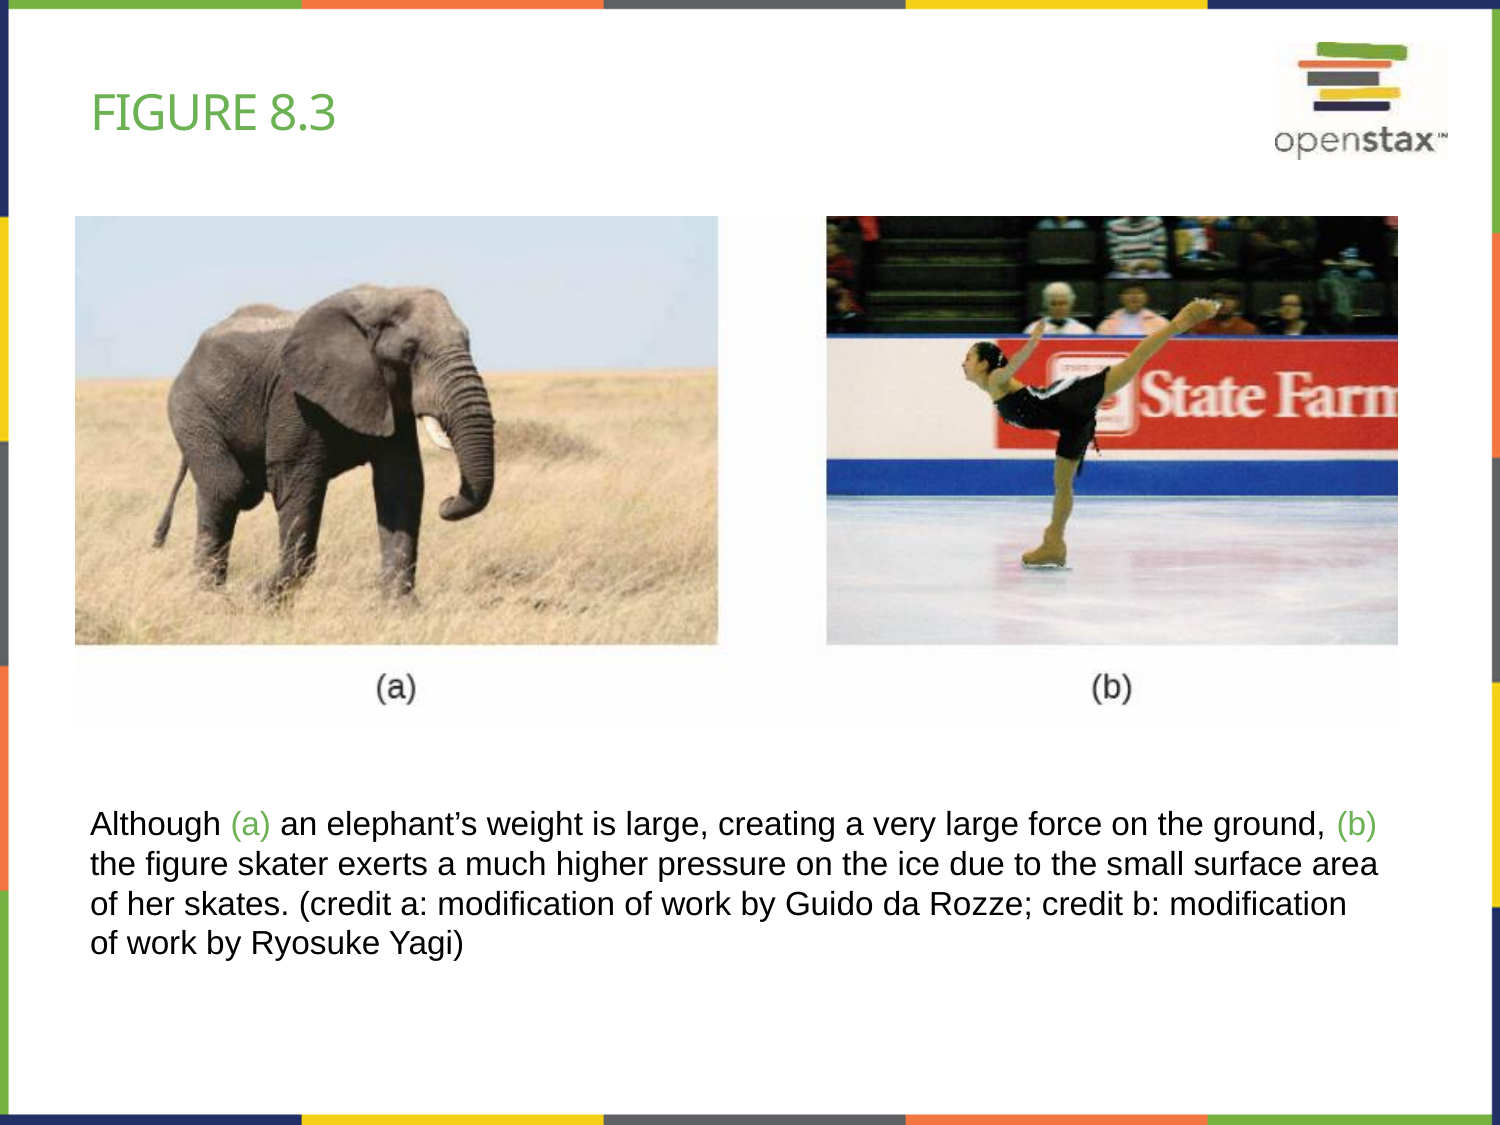

# Figure 8.3
Although (a) an elephant’s weight is large, creating a very large force on the ground, (b) the figure skater exerts a much higher pressure on the ice due to the small surface area of her skates. (credit a: modification of work by Guido da Rozze; credit b: modification of work by Ryosuke Yagi)